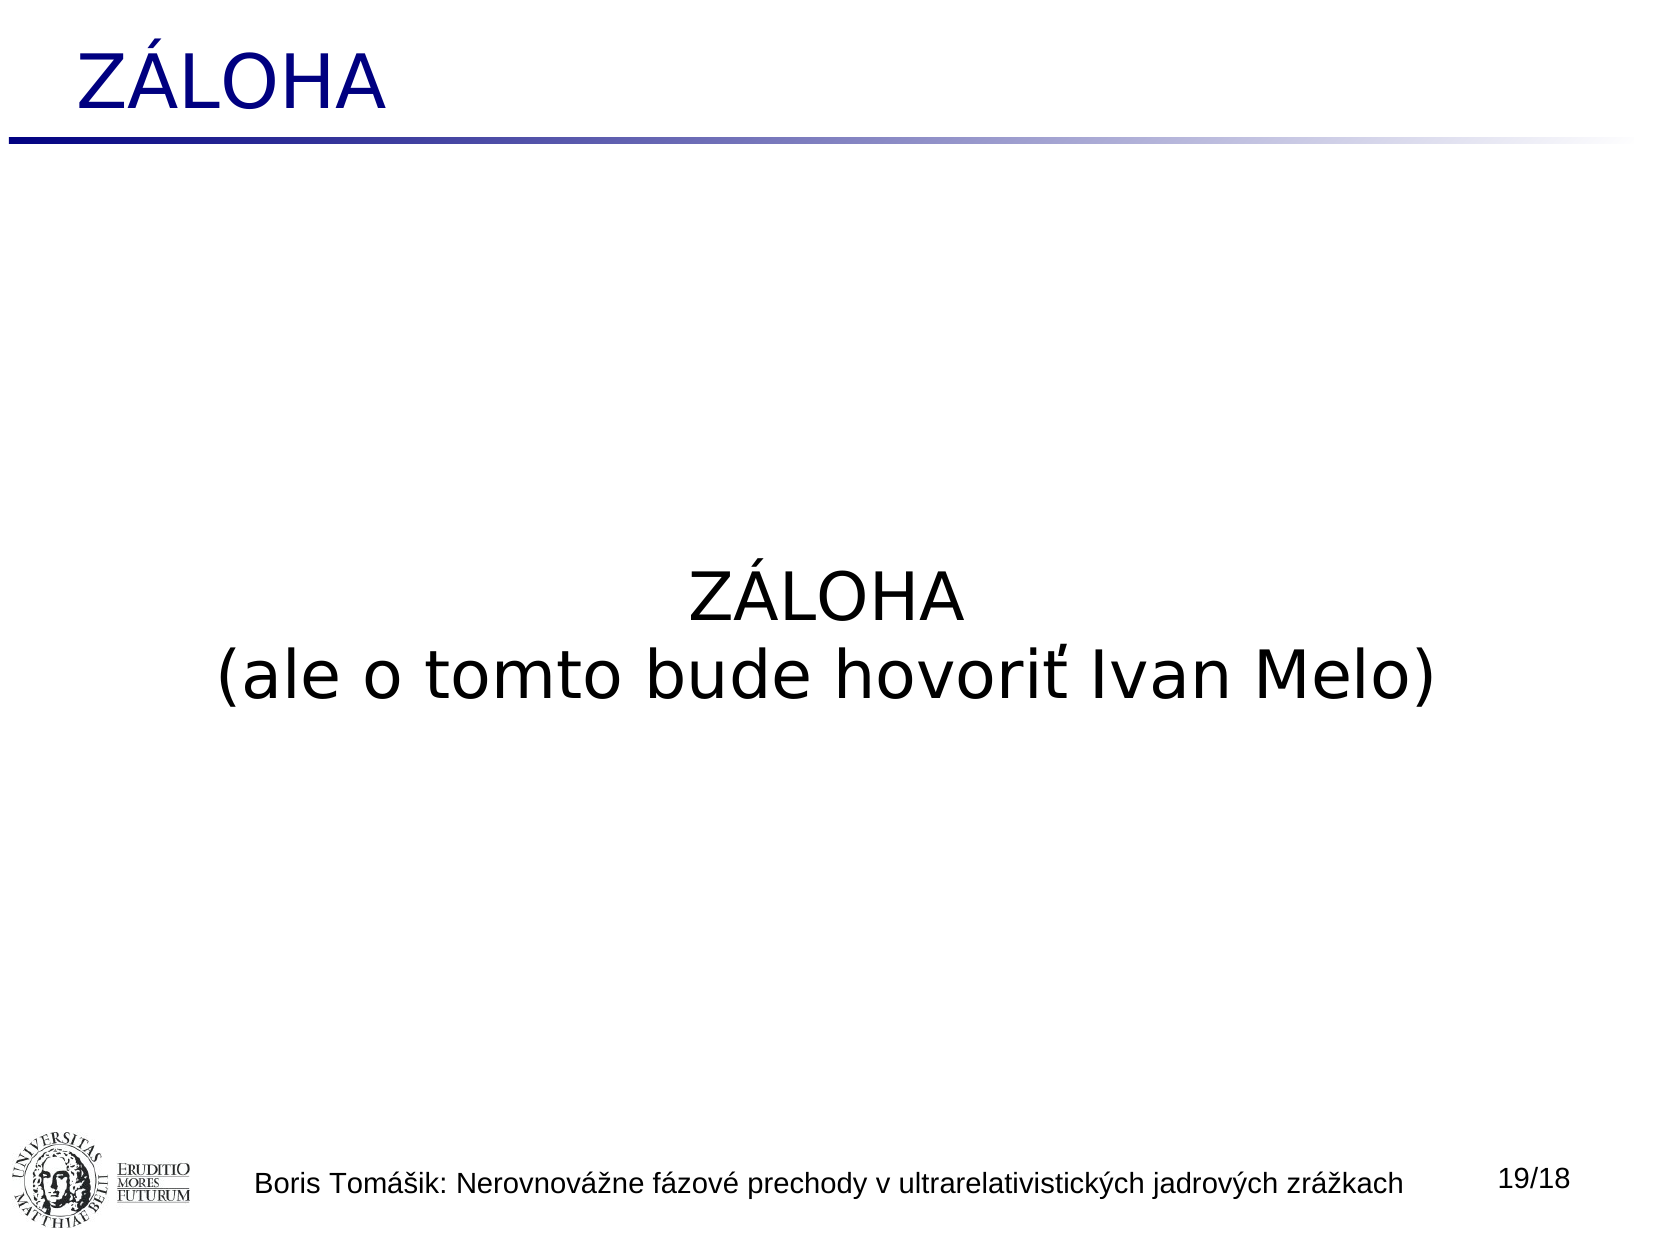

# ZÁLOHA
ZÁLOHA
(ale o tomto bude hovoriť Ivan Melo)
19